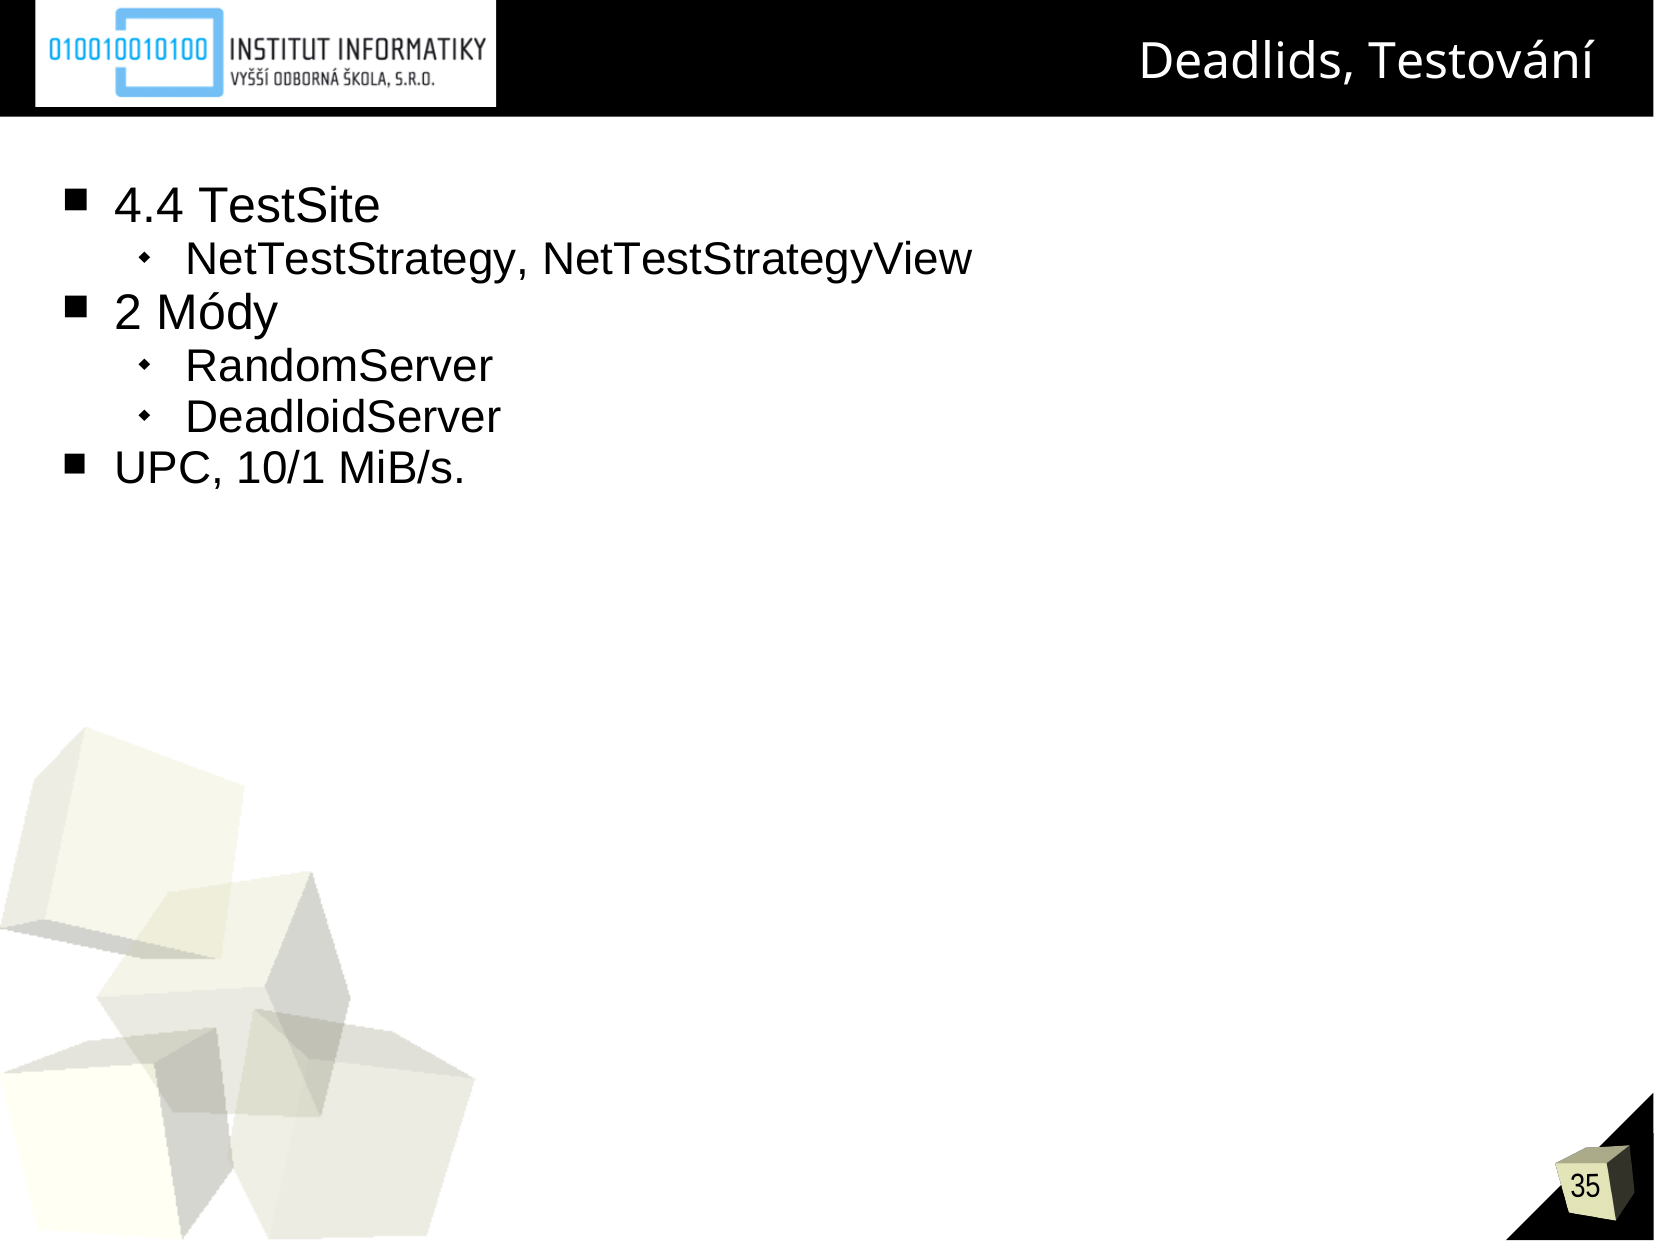

# Deadlids, Testování
4.4 TestSite
NetTestStrategy, NetTestStrategyView
2 Módy
RandomServer
DeadloidServer
UPC, 10/1 MiB/s.